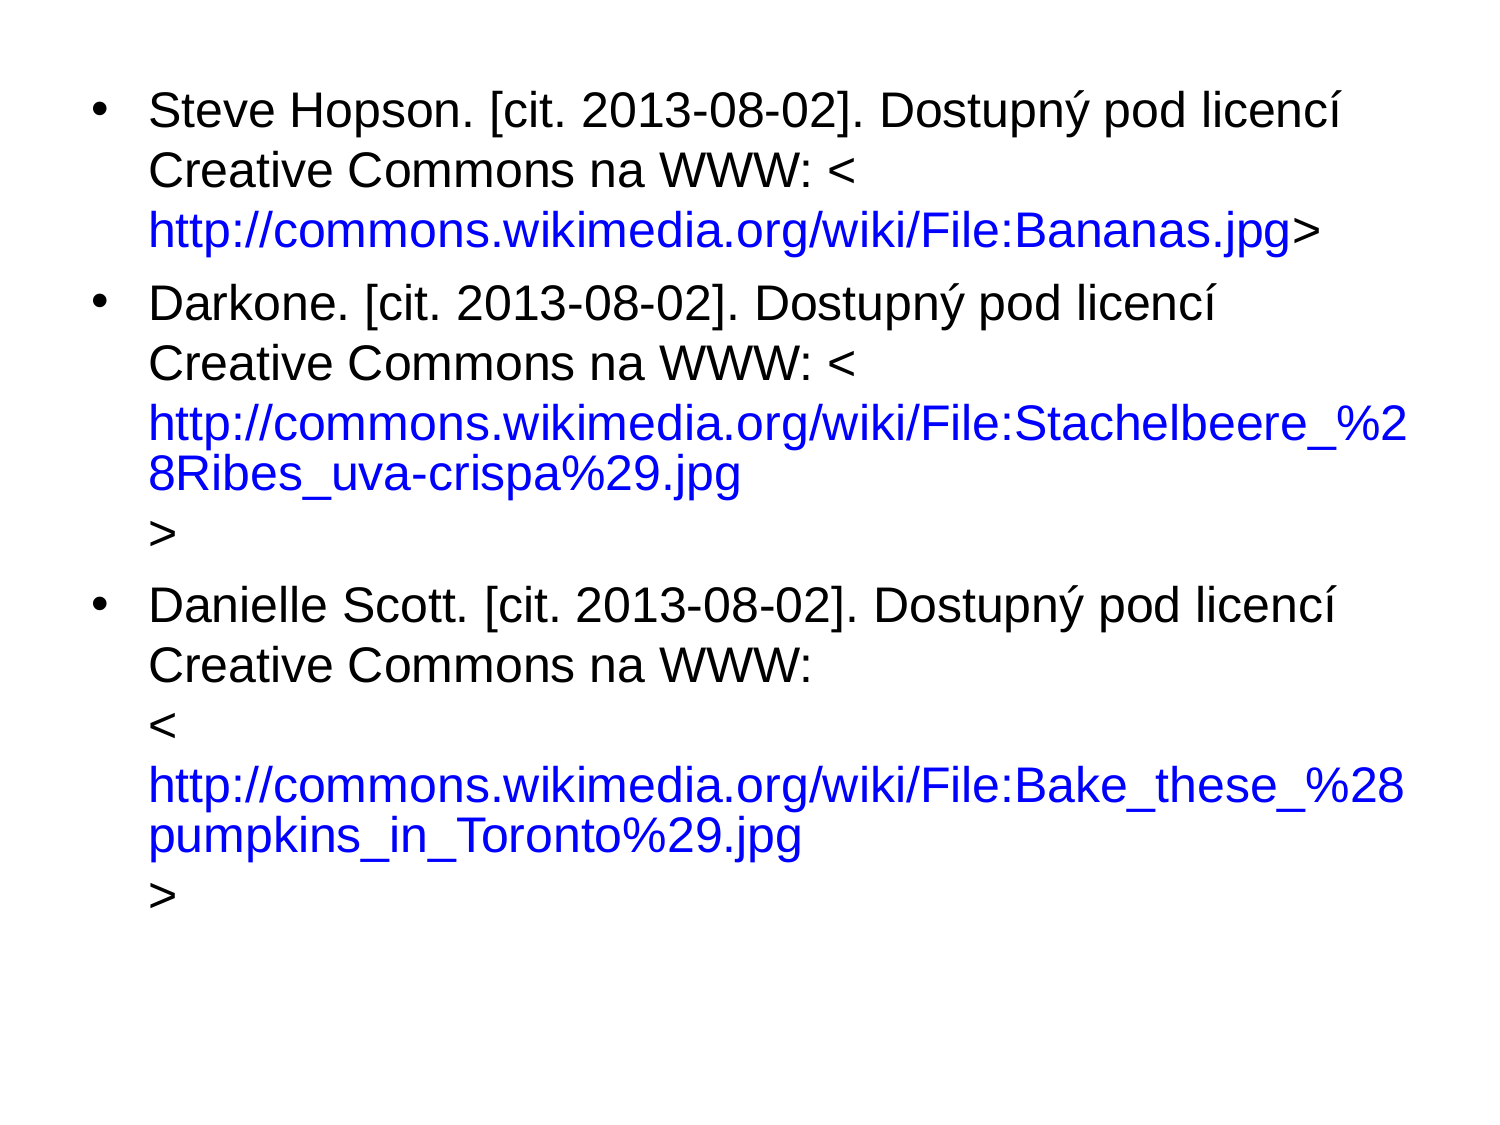

# Steve Hopson. [cit. 2013-08-02]. Dostupný pod licencí Creative Commons na WWW: <http://commons.wikimedia.org/wiki/File:Bananas.jpg>
Darkone. [cit. 2013-08-02]. Dostupný pod licencí Creative Commons na WWW: <http://commons.wikimedia.org/wiki/File:Stachelbeere_%28Ribes_uva-crispa%29.jpg>
Danielle Scott. [cit. 2013-08-02]. Dostupný pod licencí Creative Commons na WWW:
<http://commons.wikimedia.org/wiki/File:Bake_these_%28pumpkins_in_Toronto%29.jpg>